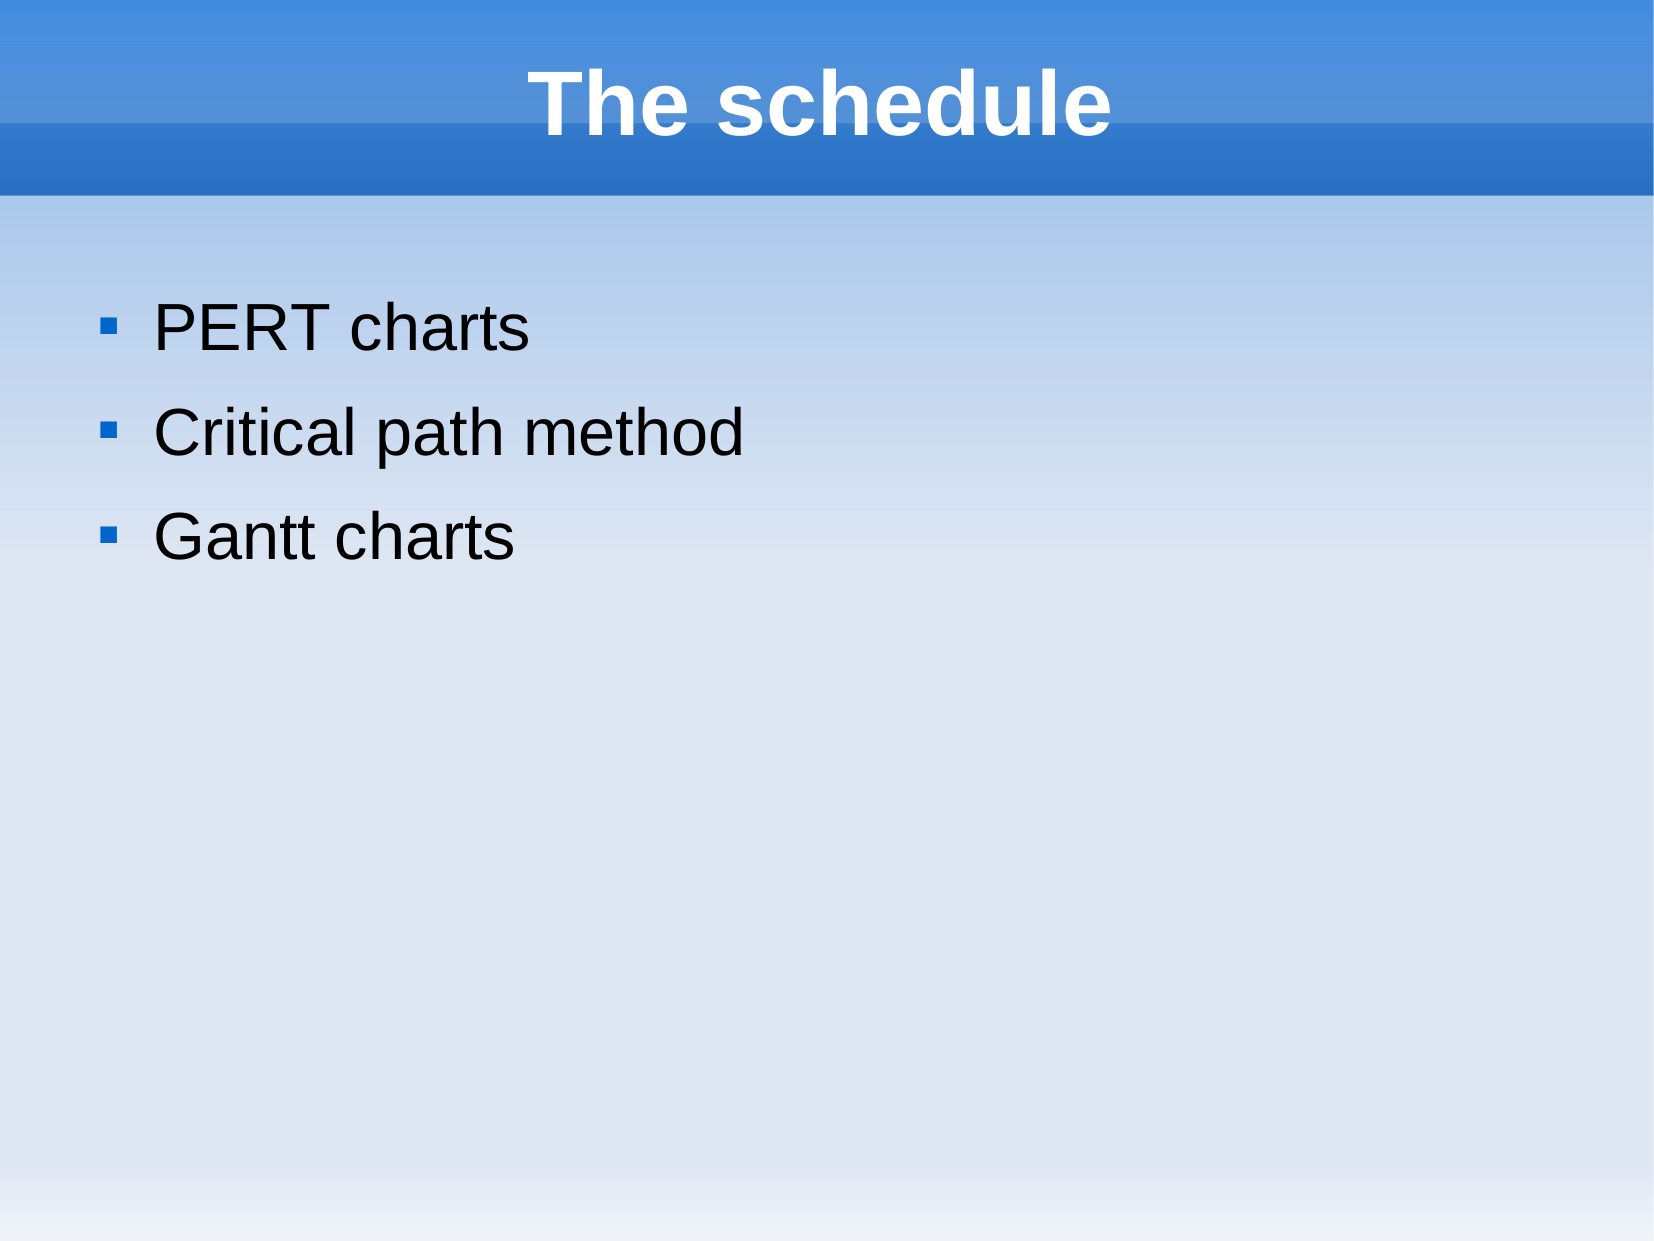

# The schedule
PERT charts
Critical path method
Gantt charts